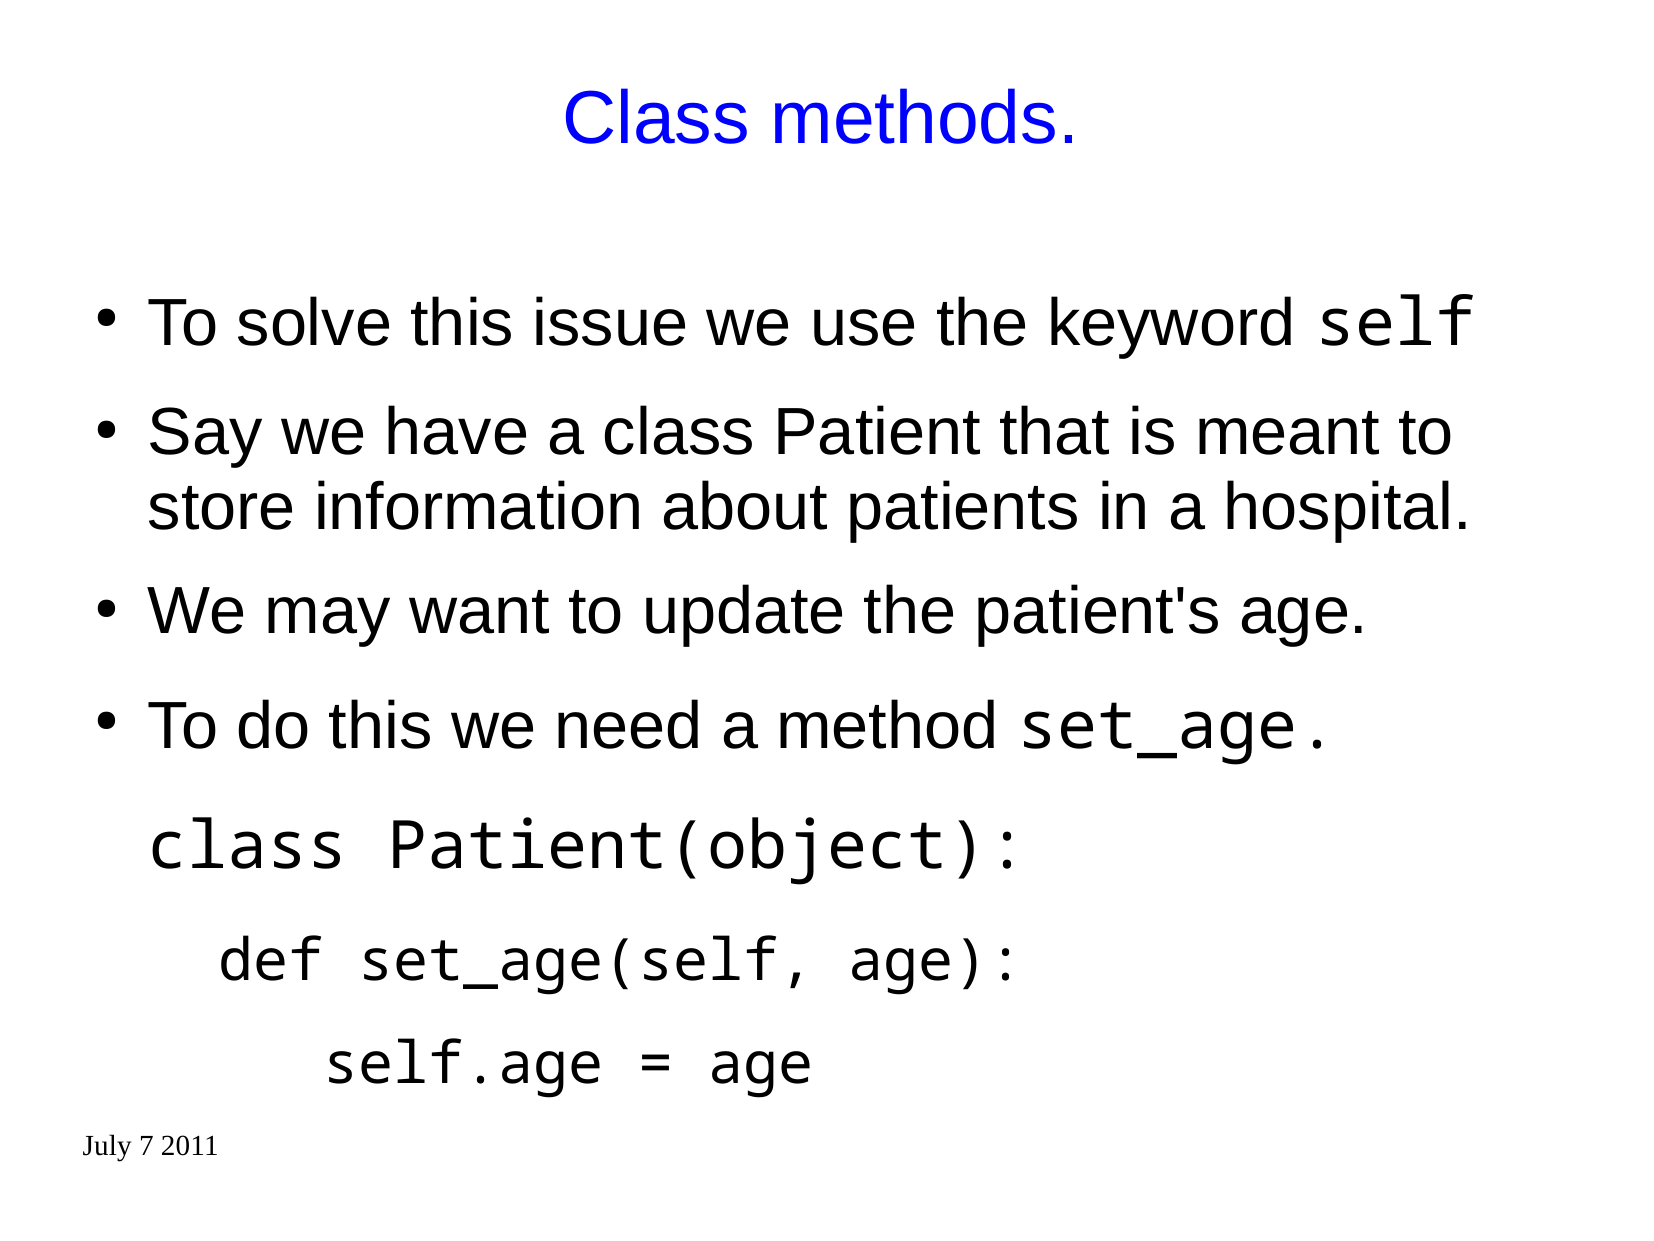

# Class methods.
To solve this issue we use the keyword self
Say we have a class Patient that is meant to store information about patients in a hospital.
We may want to update the patient's age.
To do this we need a method set_age.
class Patient(object):
def set_age(self, age):
 self.age = age
July 7 2011